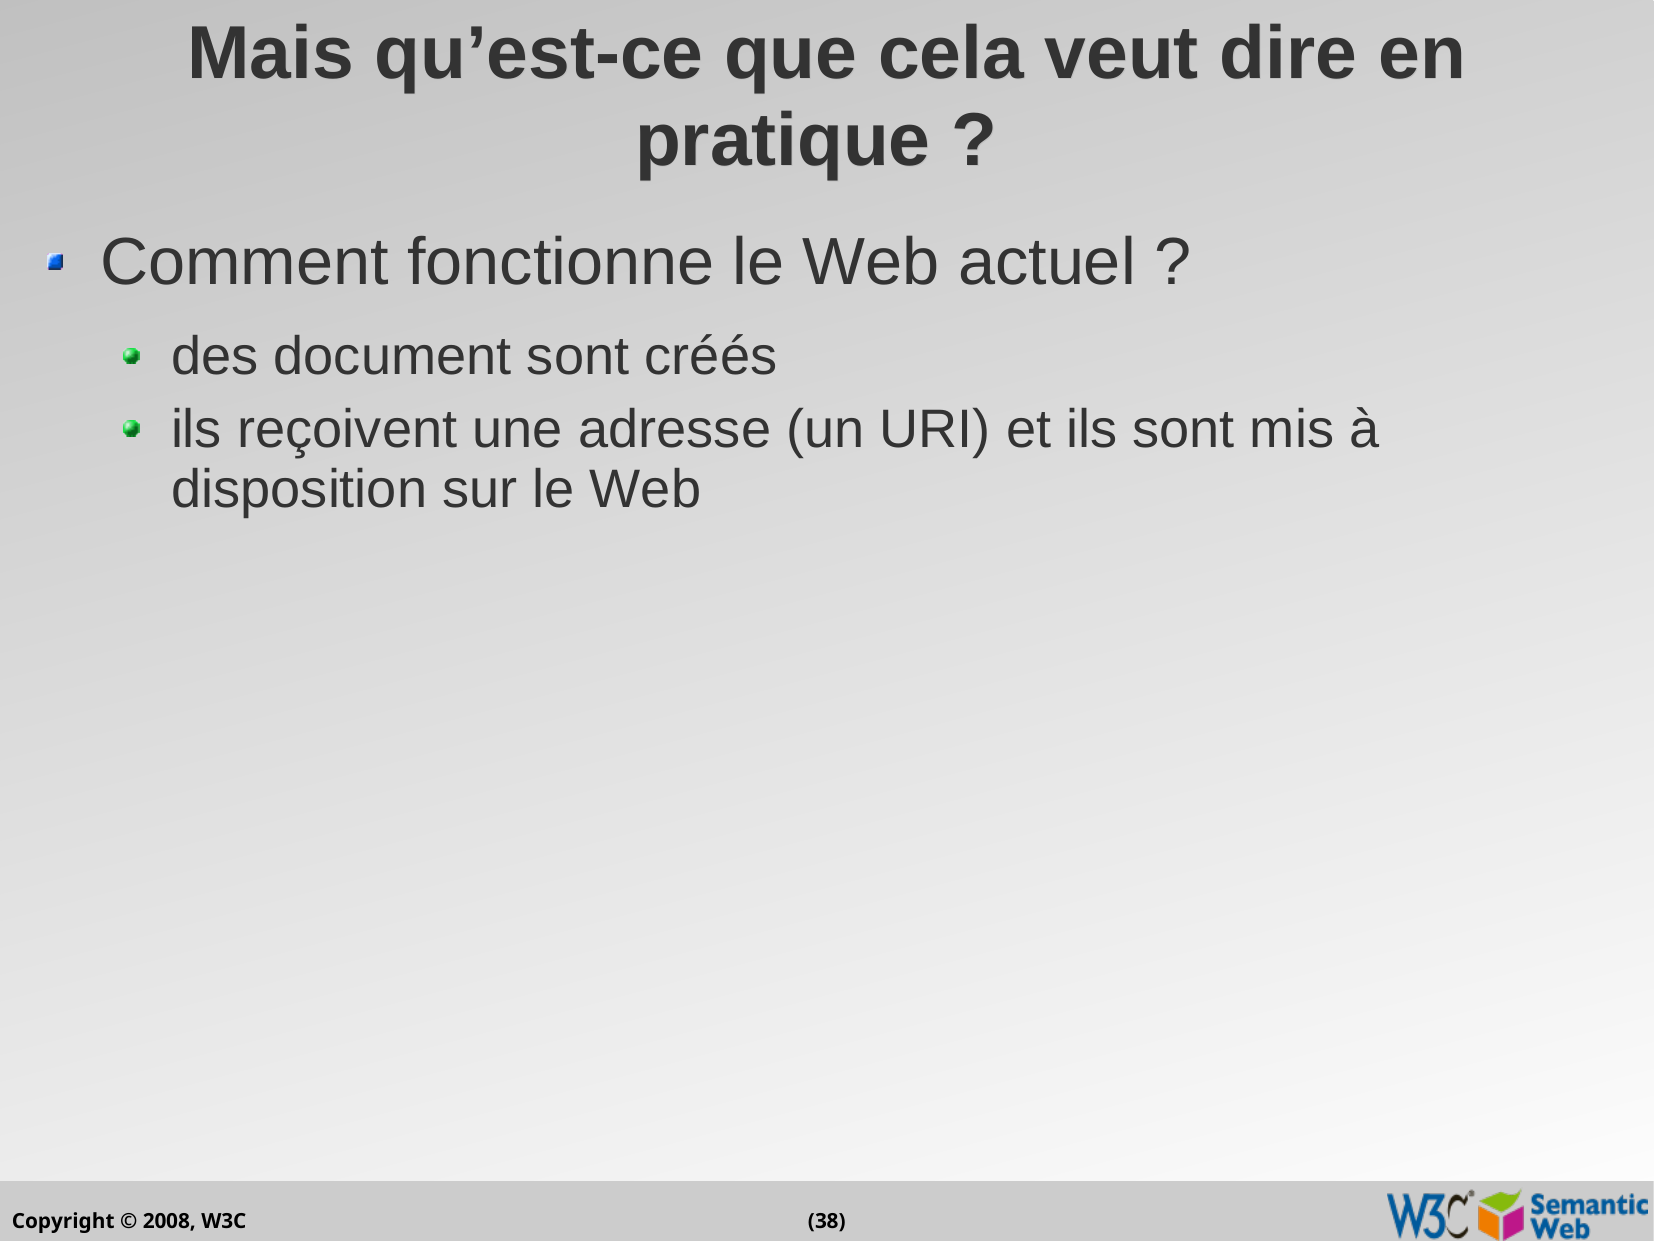

# Mais qu’est-ce que cela veut dire en pratique ?
Comment fonctionne le Web actuel ?
des document sont créés
ils reçoivent une adresse (un URI) et ils sont mis à disposition sur le Web